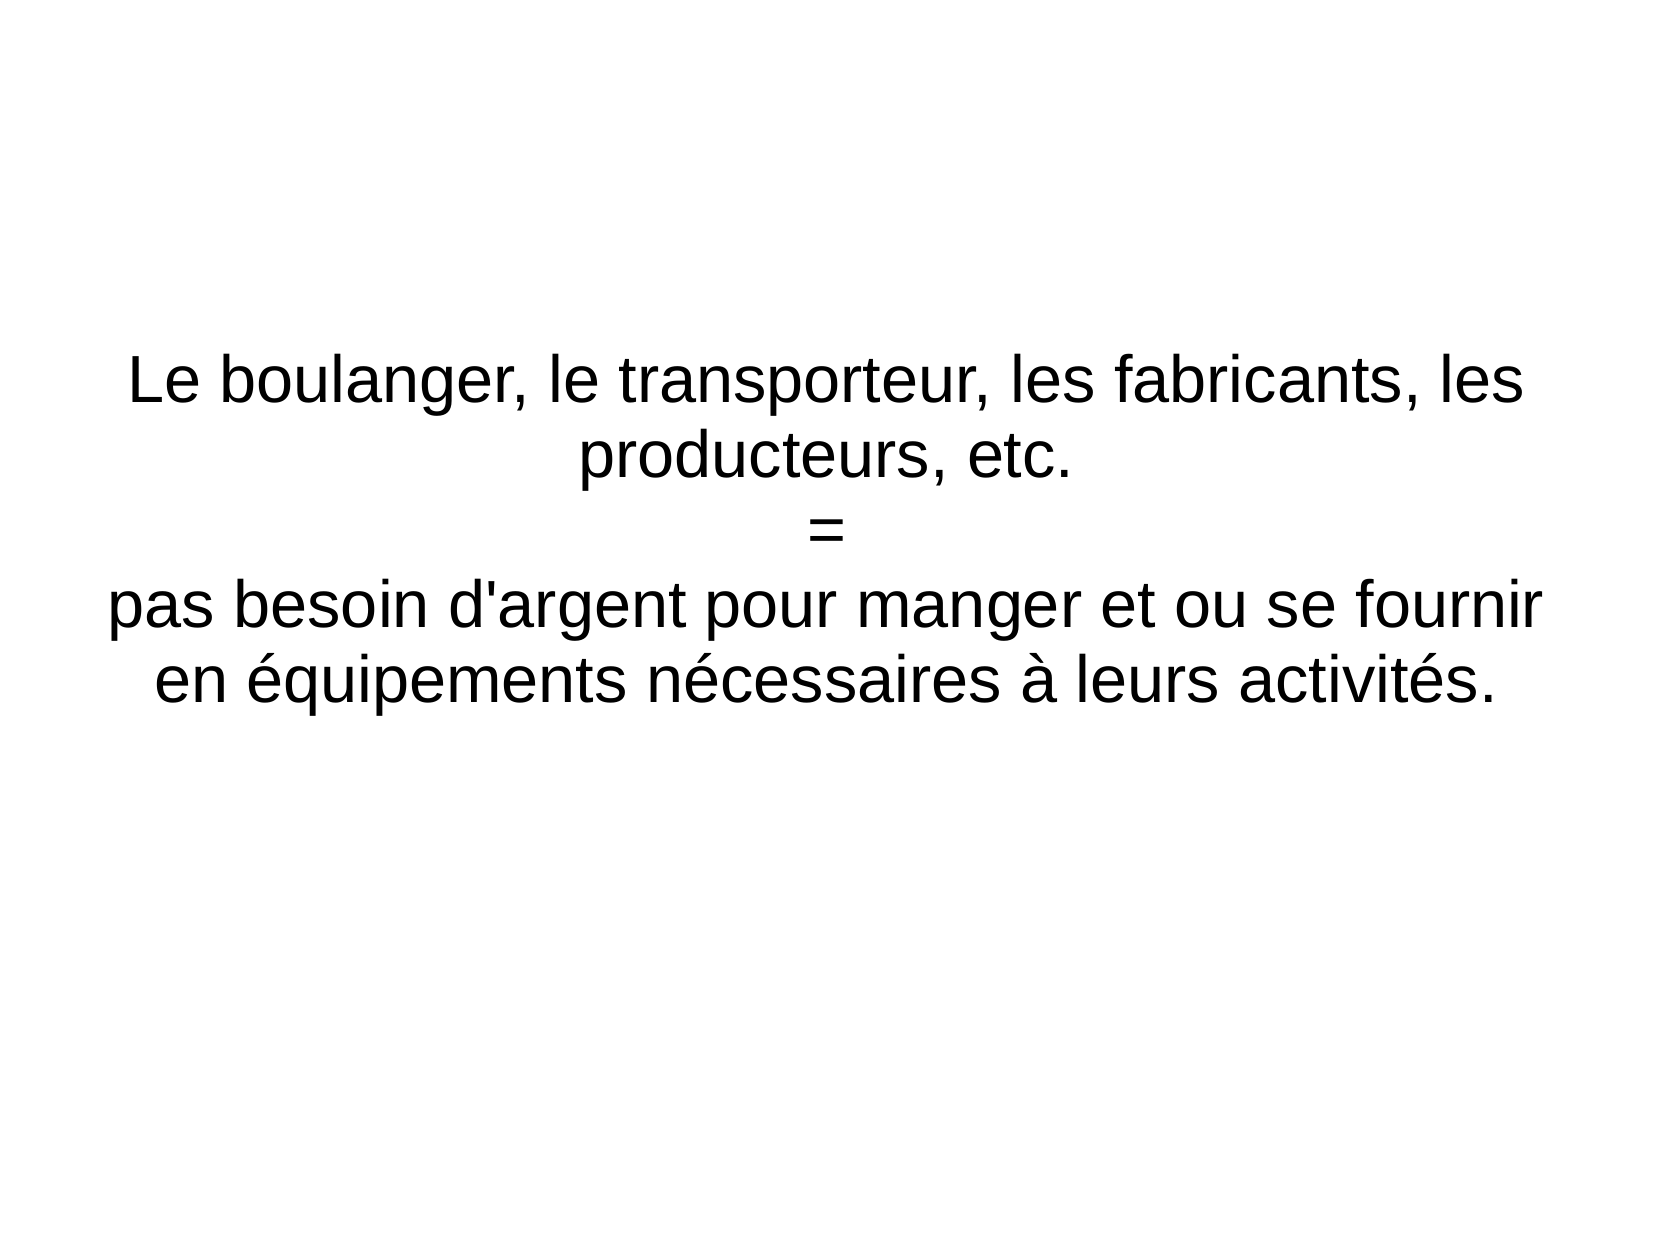

# Le boulanger, le transporteur, les fabricants, les producteurs, etc.
=
pas besoin d'argent pour manger et ou se fournir en équipements nécessaires à leurs activités.